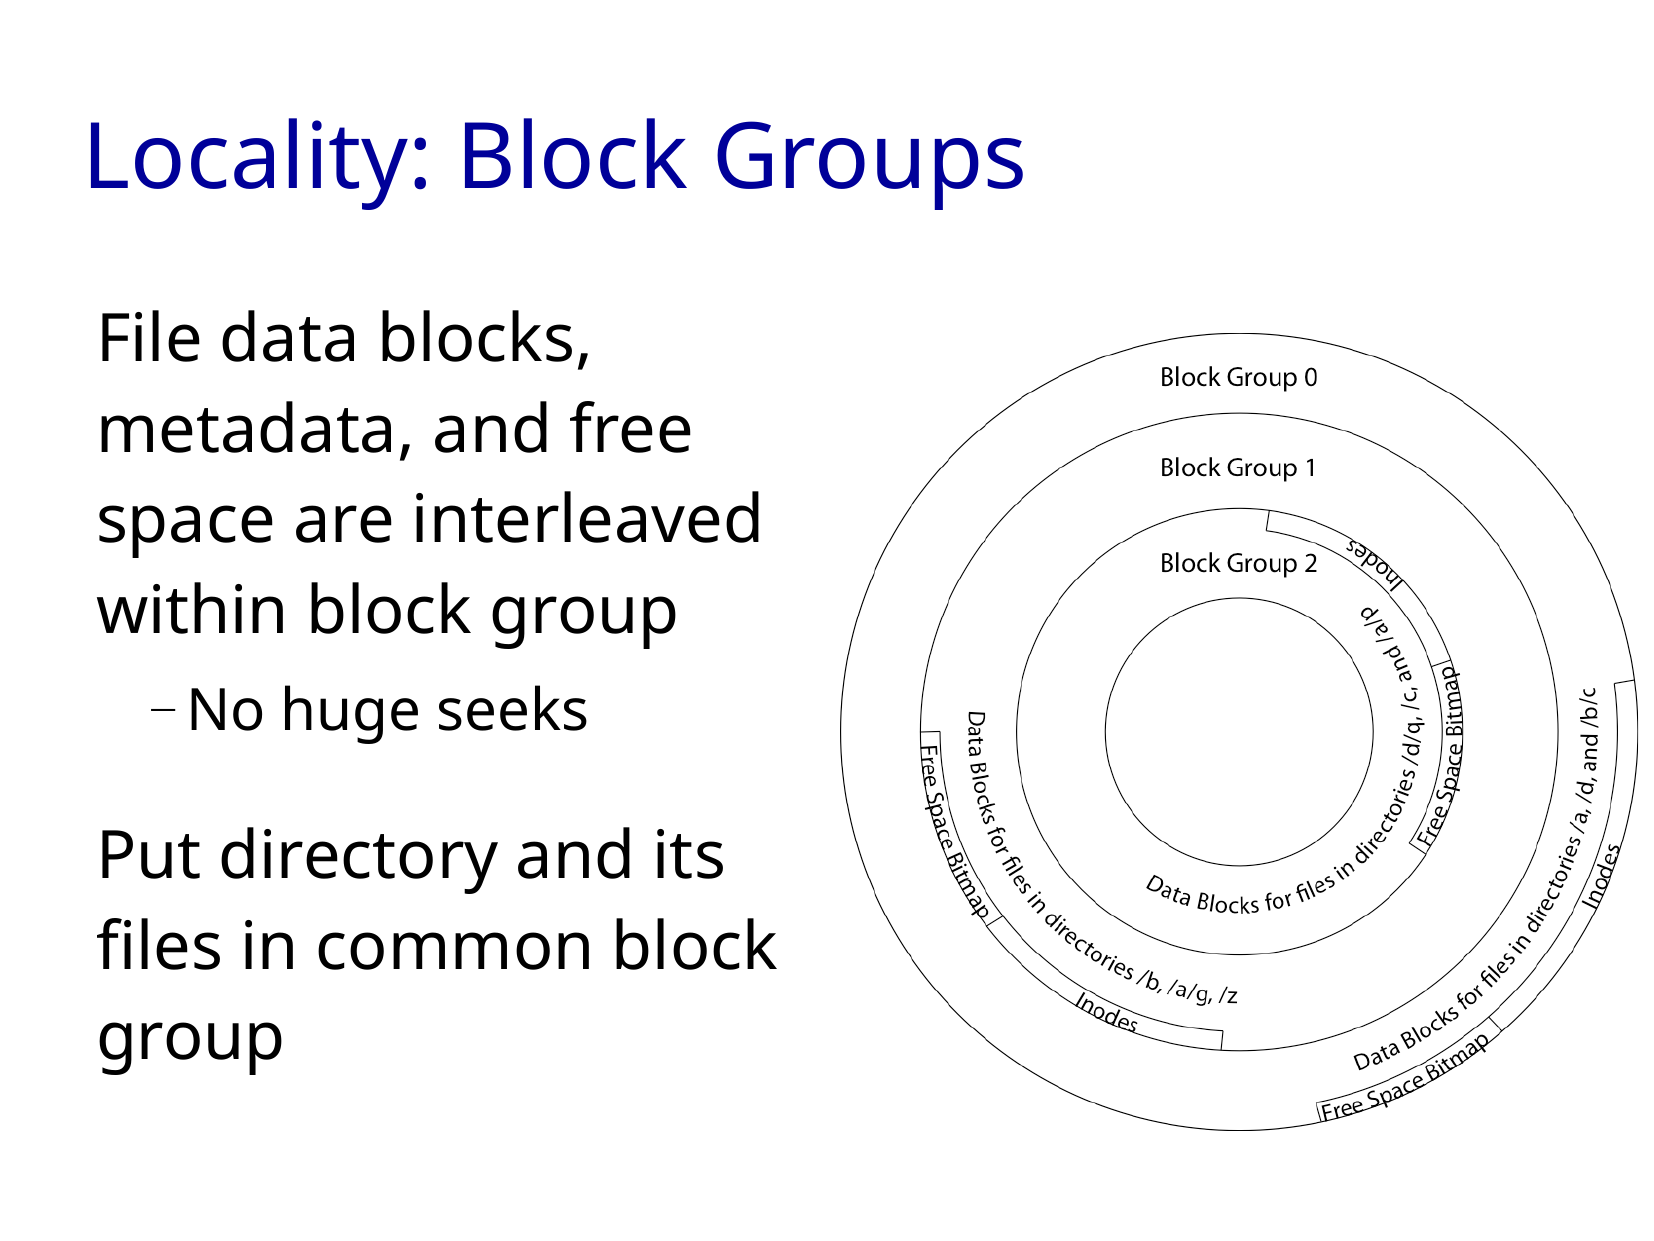

# Locality: Block Groups
File data blocks, metadata, and free space are interleaved within block group
No huge seeks
Put directory and its files in common block group